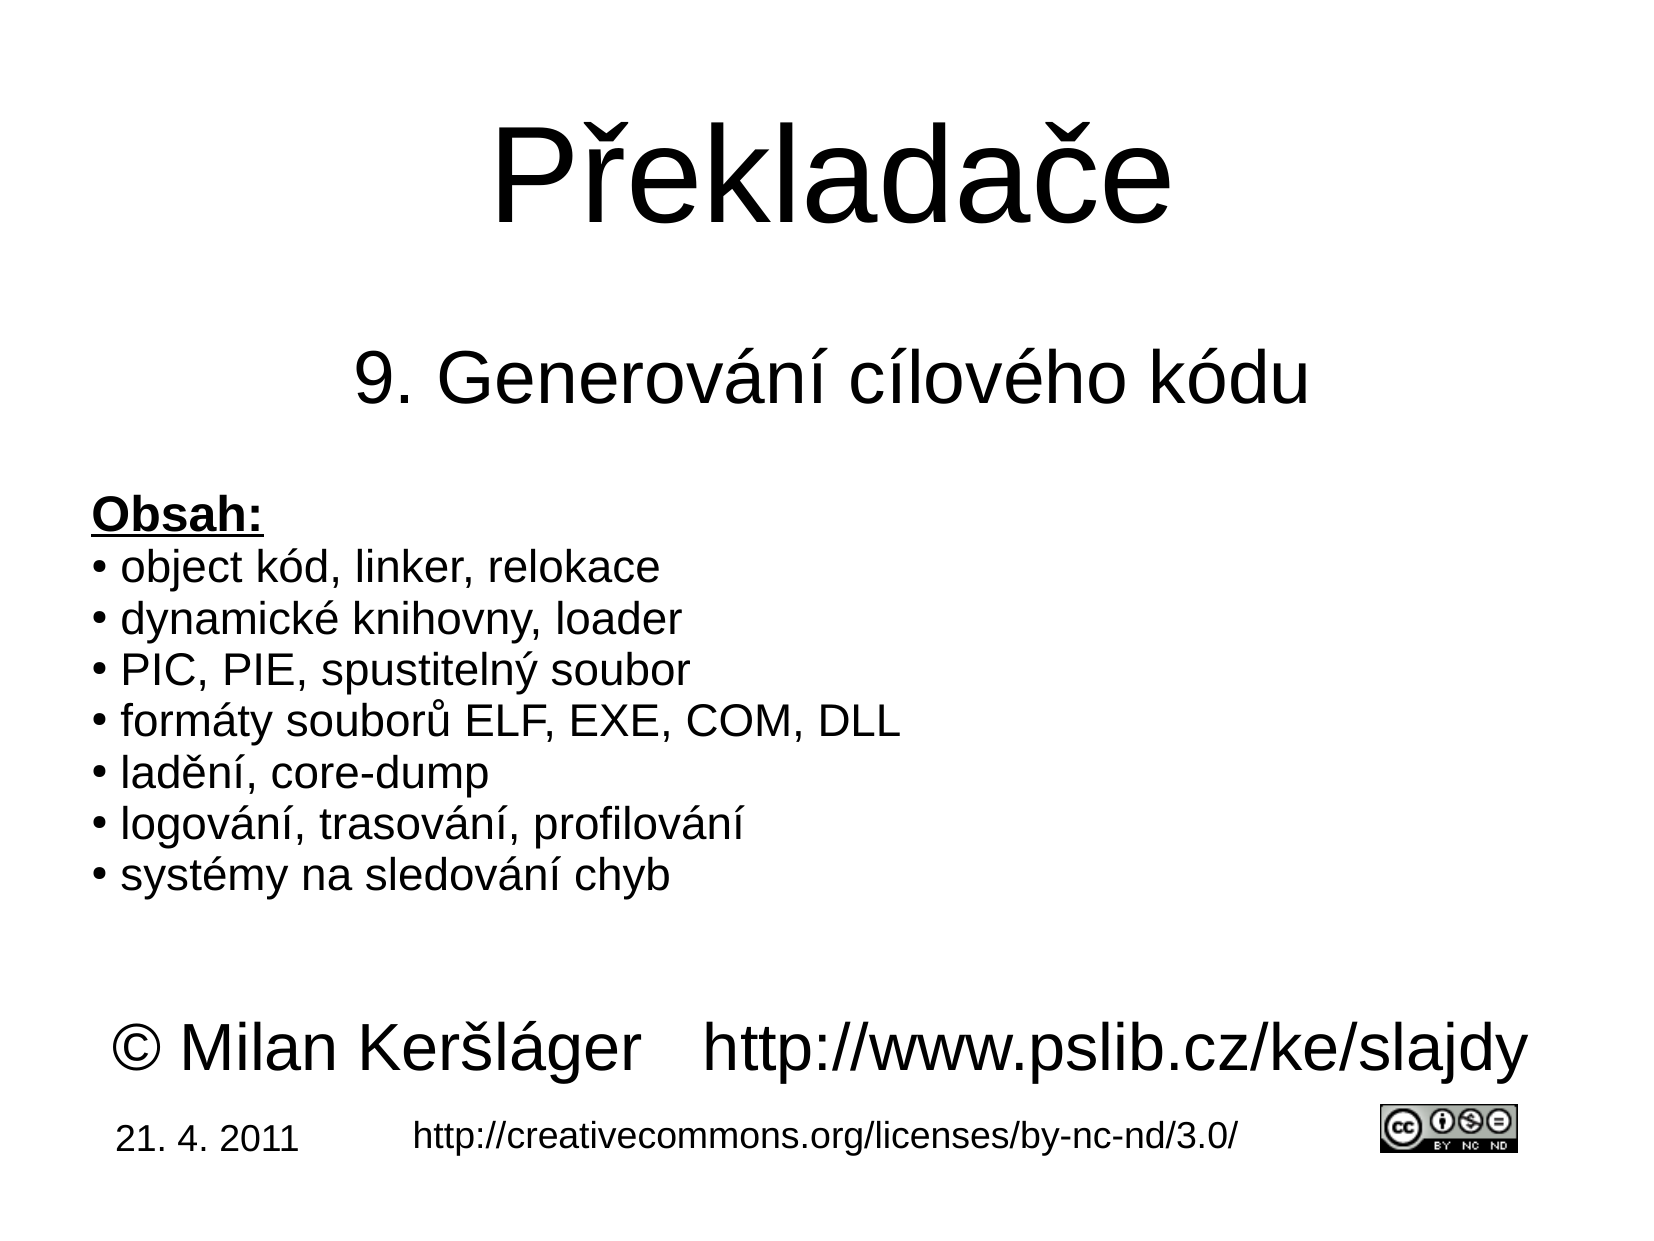

# Překladače 9. Generování cílového kódu
Obsah:
 object kód, linker, relokace
 dynamické knihovny, loader
 PIC, PIE, spustitelný soubor
 formáty souborů ELF, EXE, COM, DLL
 ladění, core-dump
 logování, trasování, profilování
 systémy na sledování chyb
© Milan Keršláger	http://www.pslib.cz/ke/slajdy
http://creativecommons.org/licenses/by-nc-nd/3.0/
21. 4. 2011